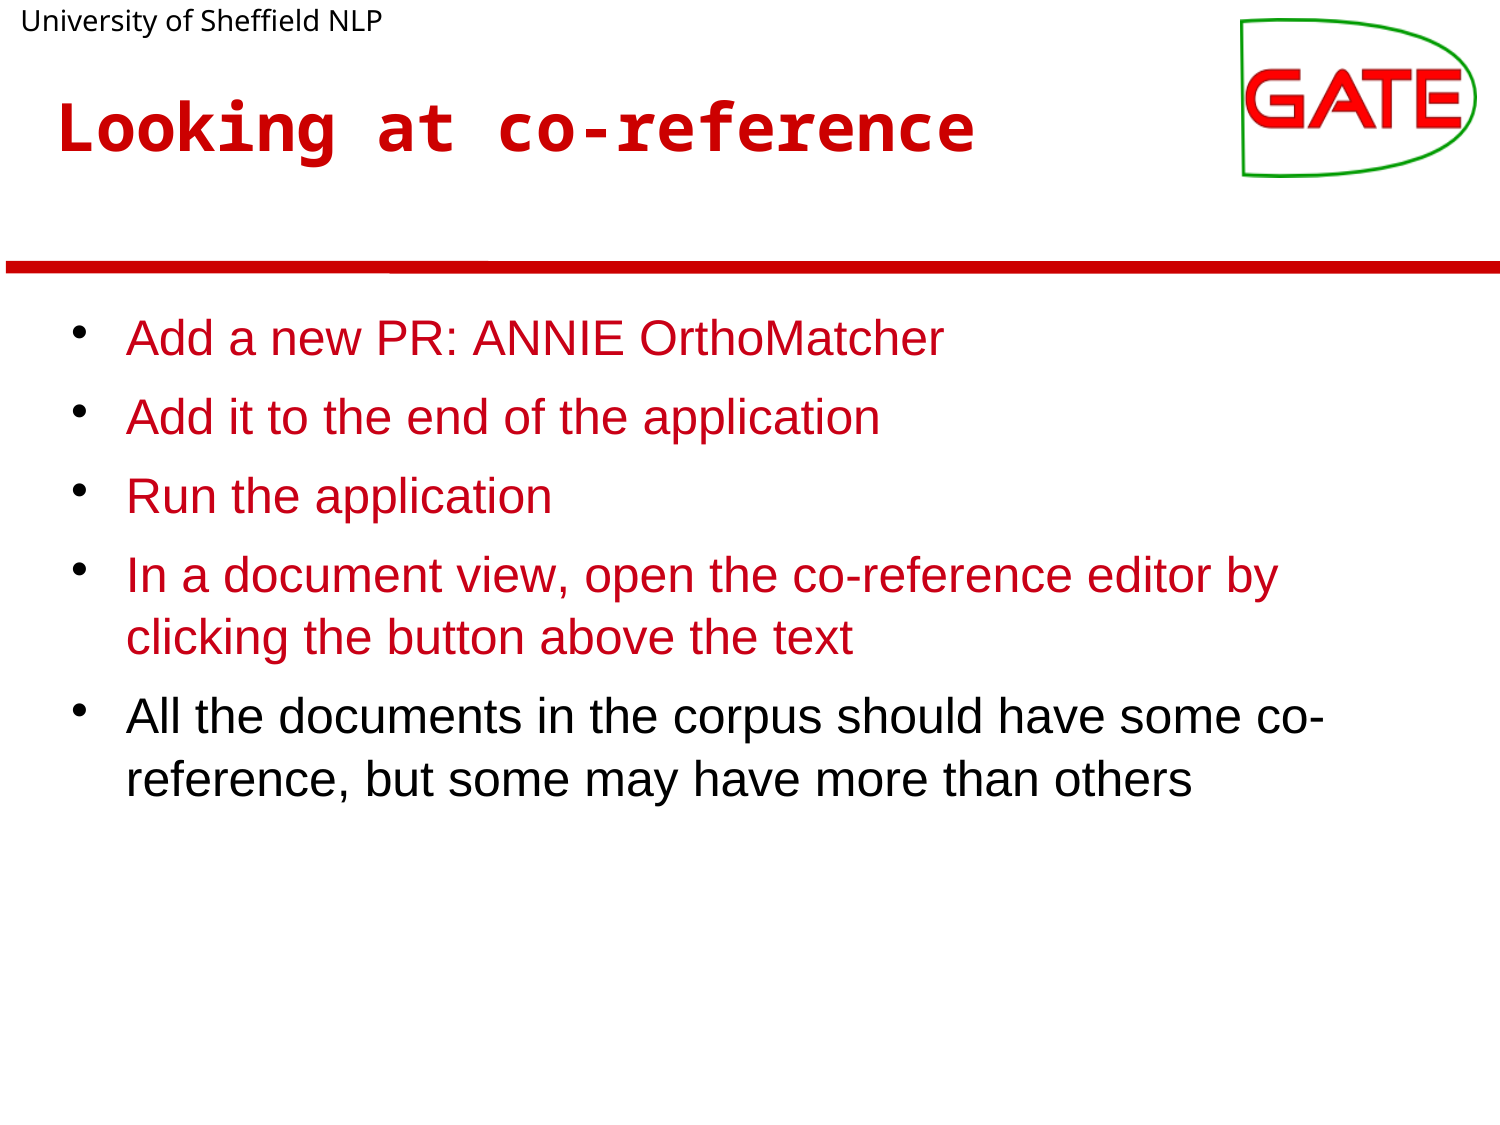

# Looking at co-reference
Add a new PR: ANNIE OrthoMatcher
Add it to the end of the application
Run the application
In a document view, open the co-reference editor by clicking the button above the text
All the documents in the corpus should have some co-reference, but some may have more than others